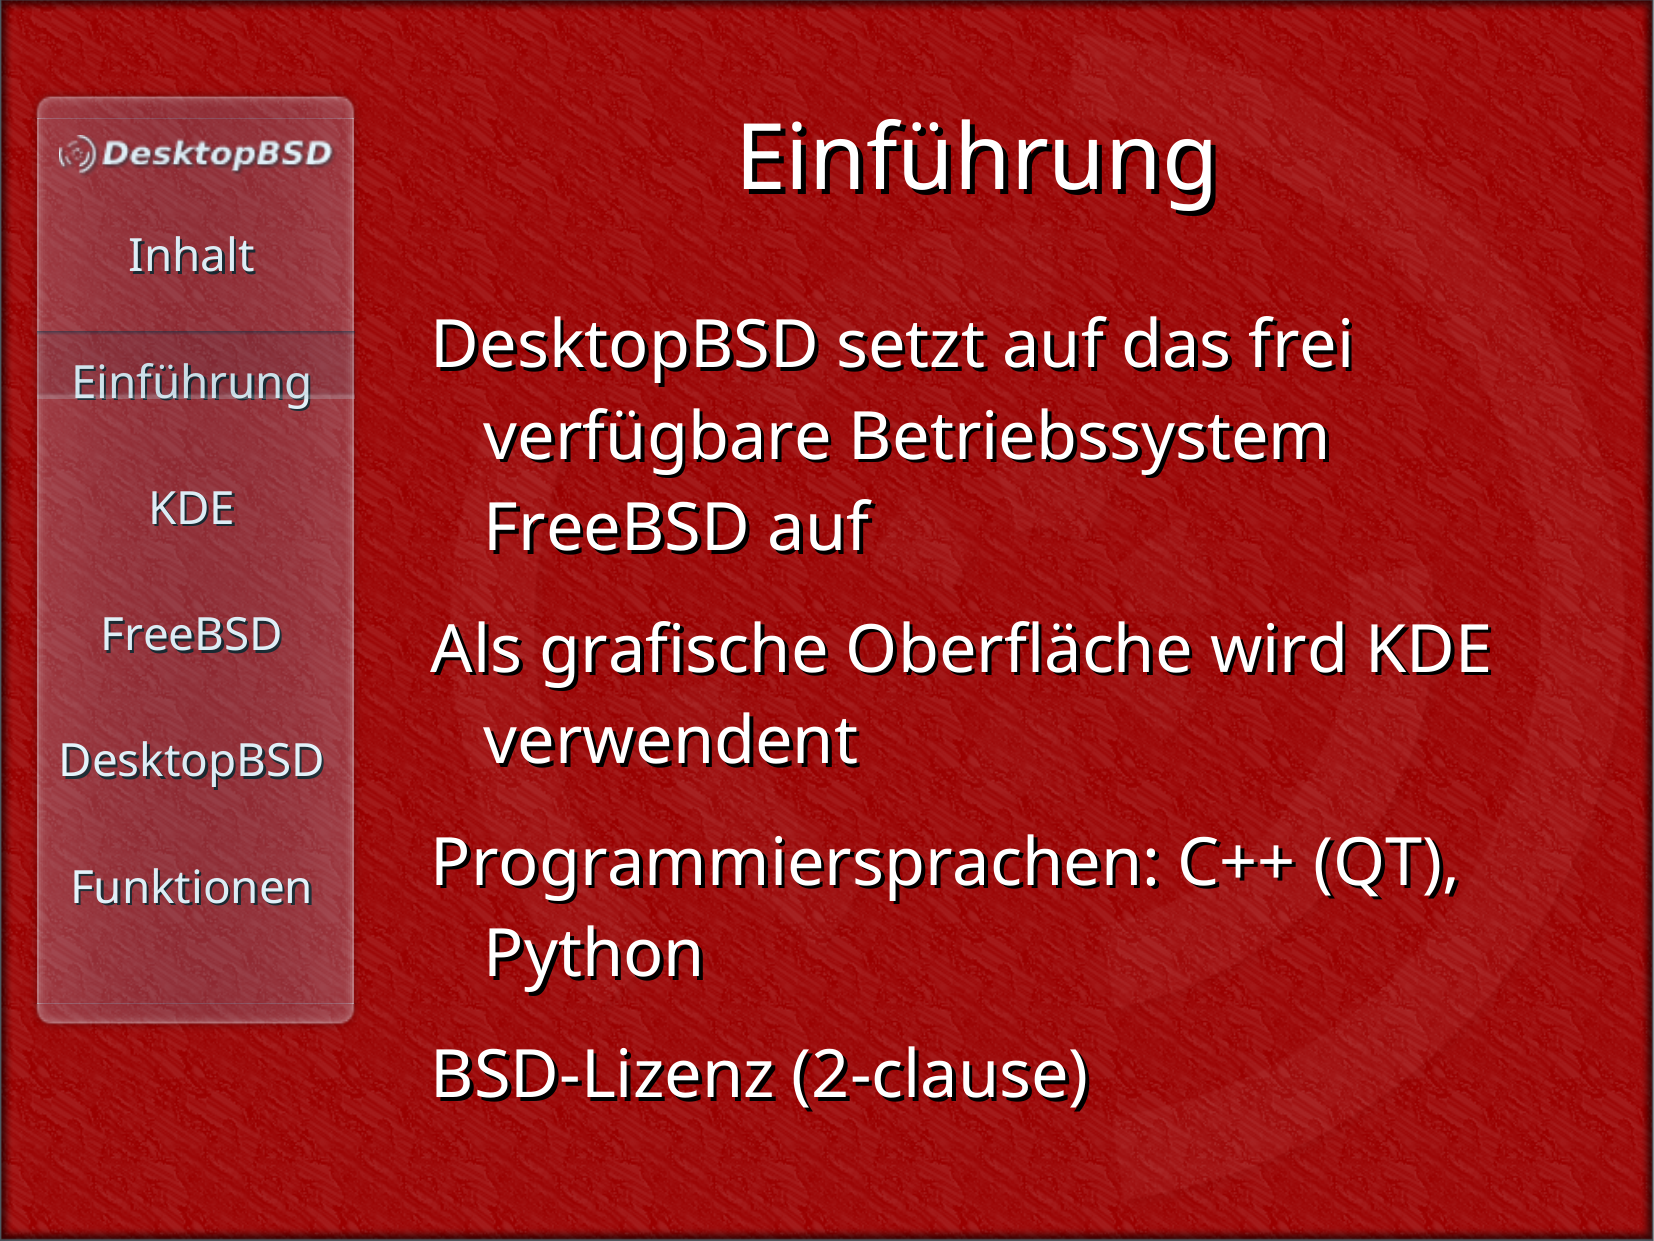

# Einführung
DesktopBSD setzt auf das frei verfügbare Betriebssystem FreeBSD auf
Als grafische Oberfläche wird KDE verwendent
Programmiersprachen: C++ (QT), Python
BSD-Lizenz (2-clause)